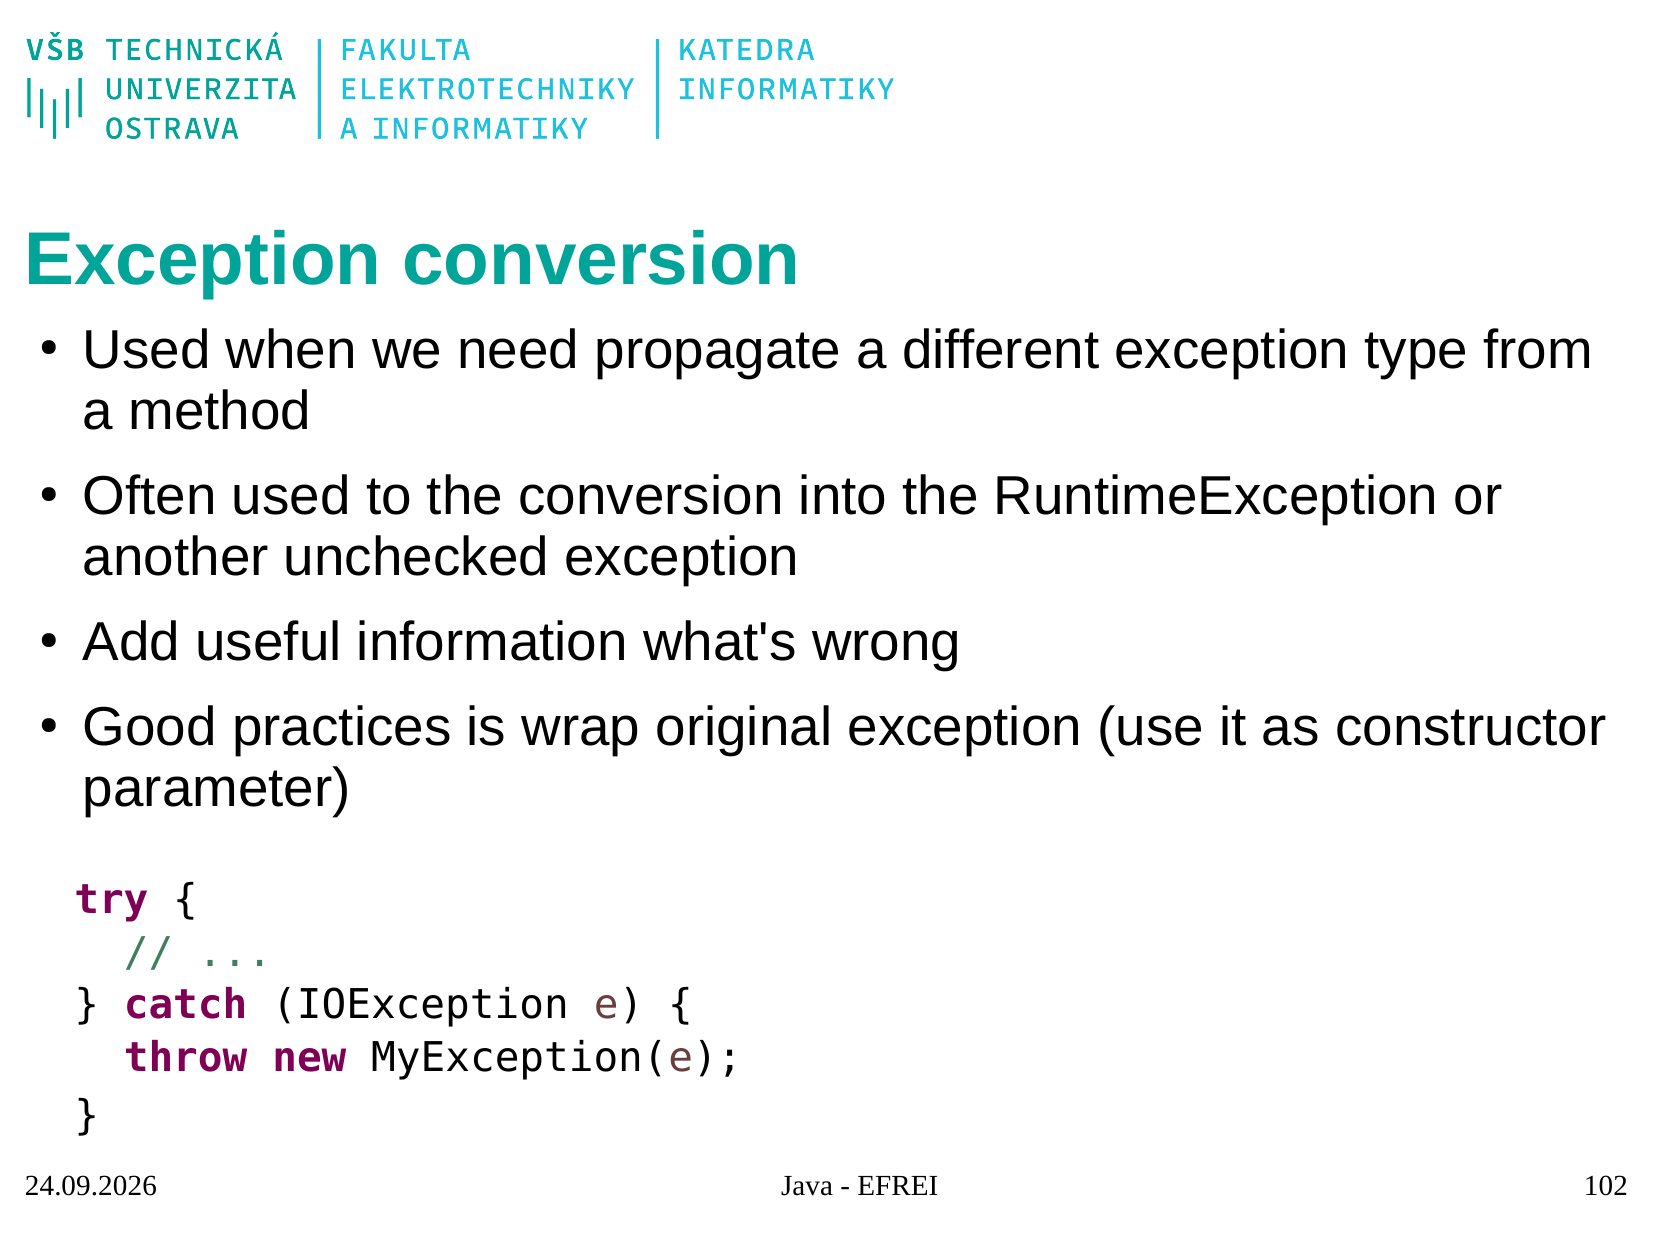

# Exception conversion
Used when we need propagate a different exception type from a method
Often used to the conversion into the RuntimeException or another unchecked exception
Add useful information what's wrong
Good practices is wrap original exception (use it as constructor parameter)
 try {
 // ...
 } catch (IOException e) {
 throw new MyException(e);
 }
Java - EFREI
102